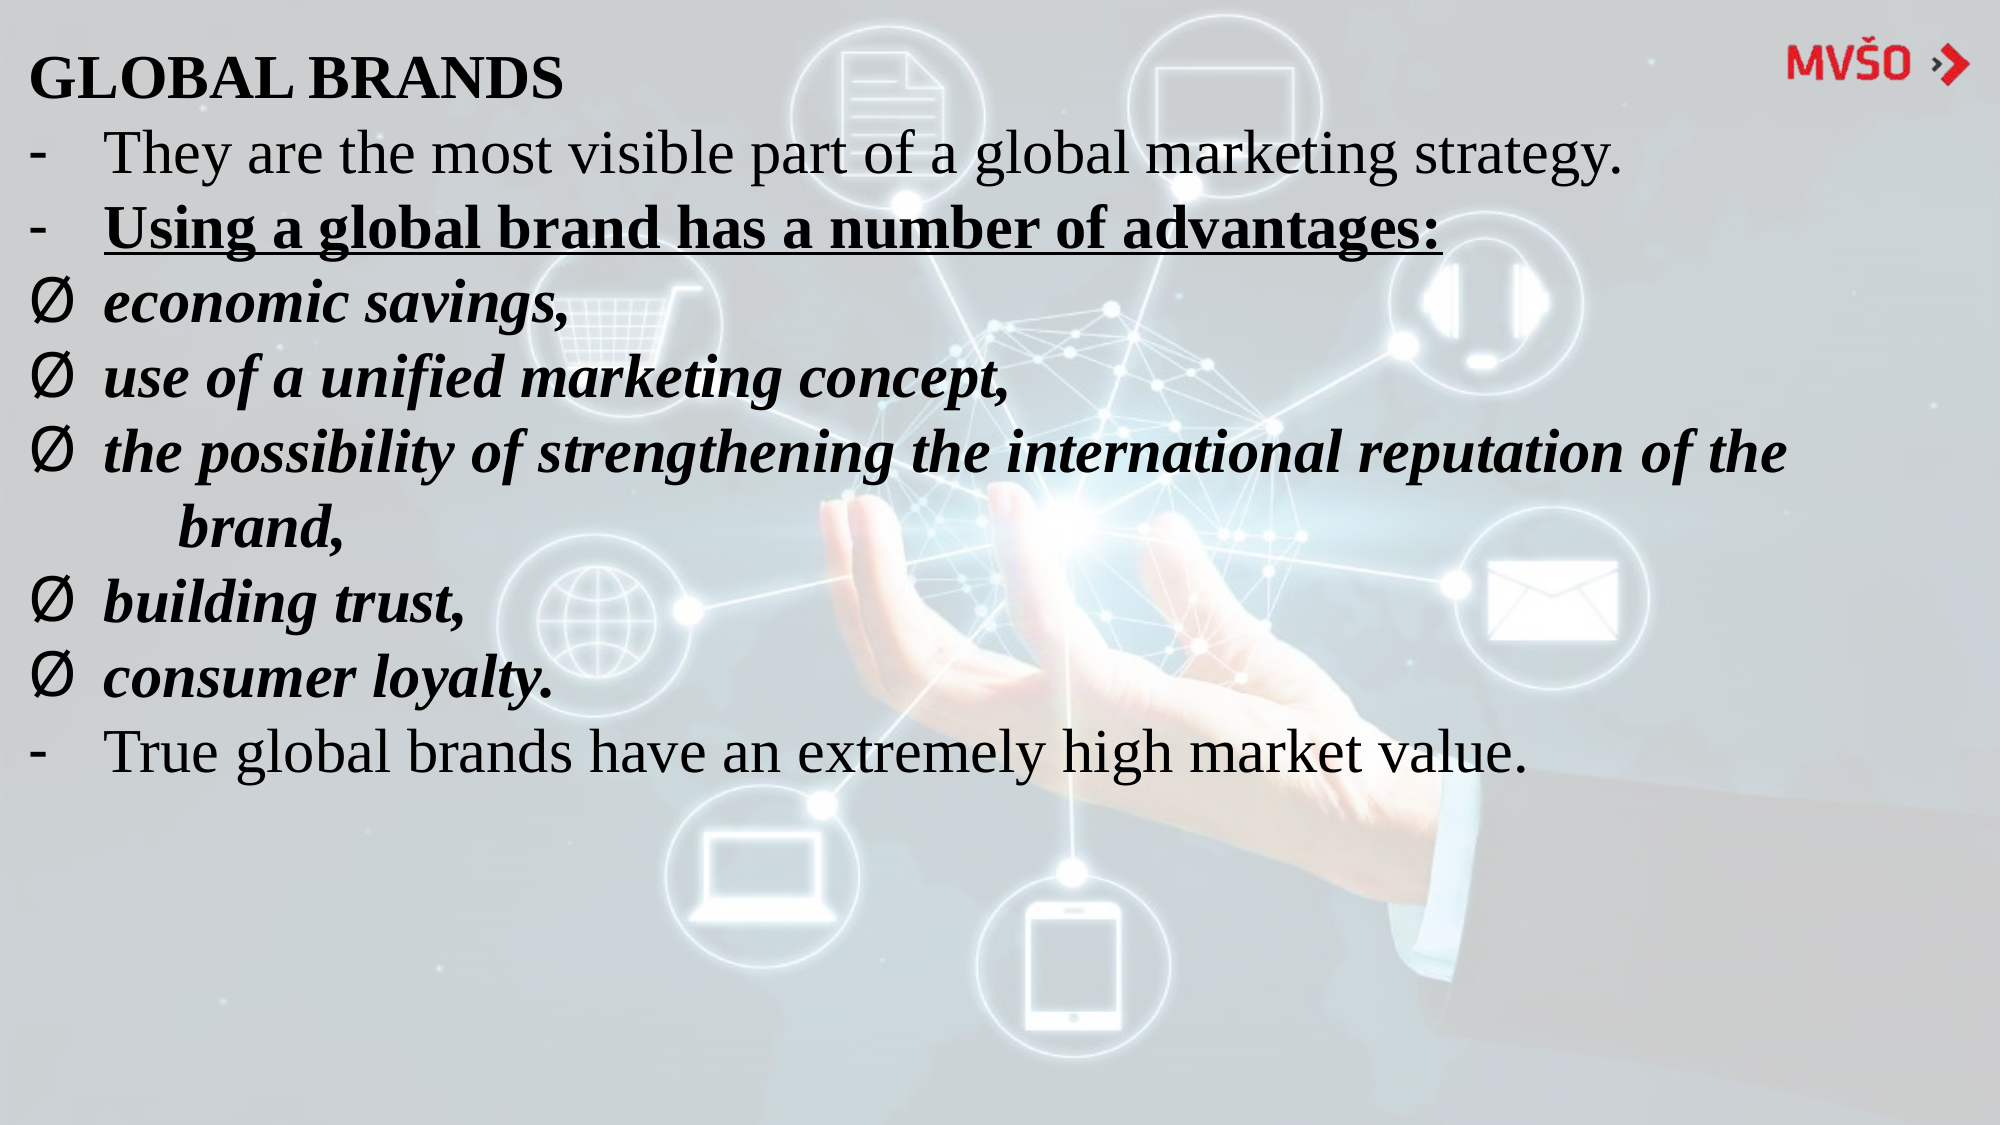

GLOBAL BRANDS
They are the most visible part of a global marketing strategy.
Using a global brand has a number of advantages:
economic savings,
use of a unified marketing concept,
the possibility of strengthening the international reputation of the brand,
building trust,
consumer loyalty.
True global brands have an extremely high market value.